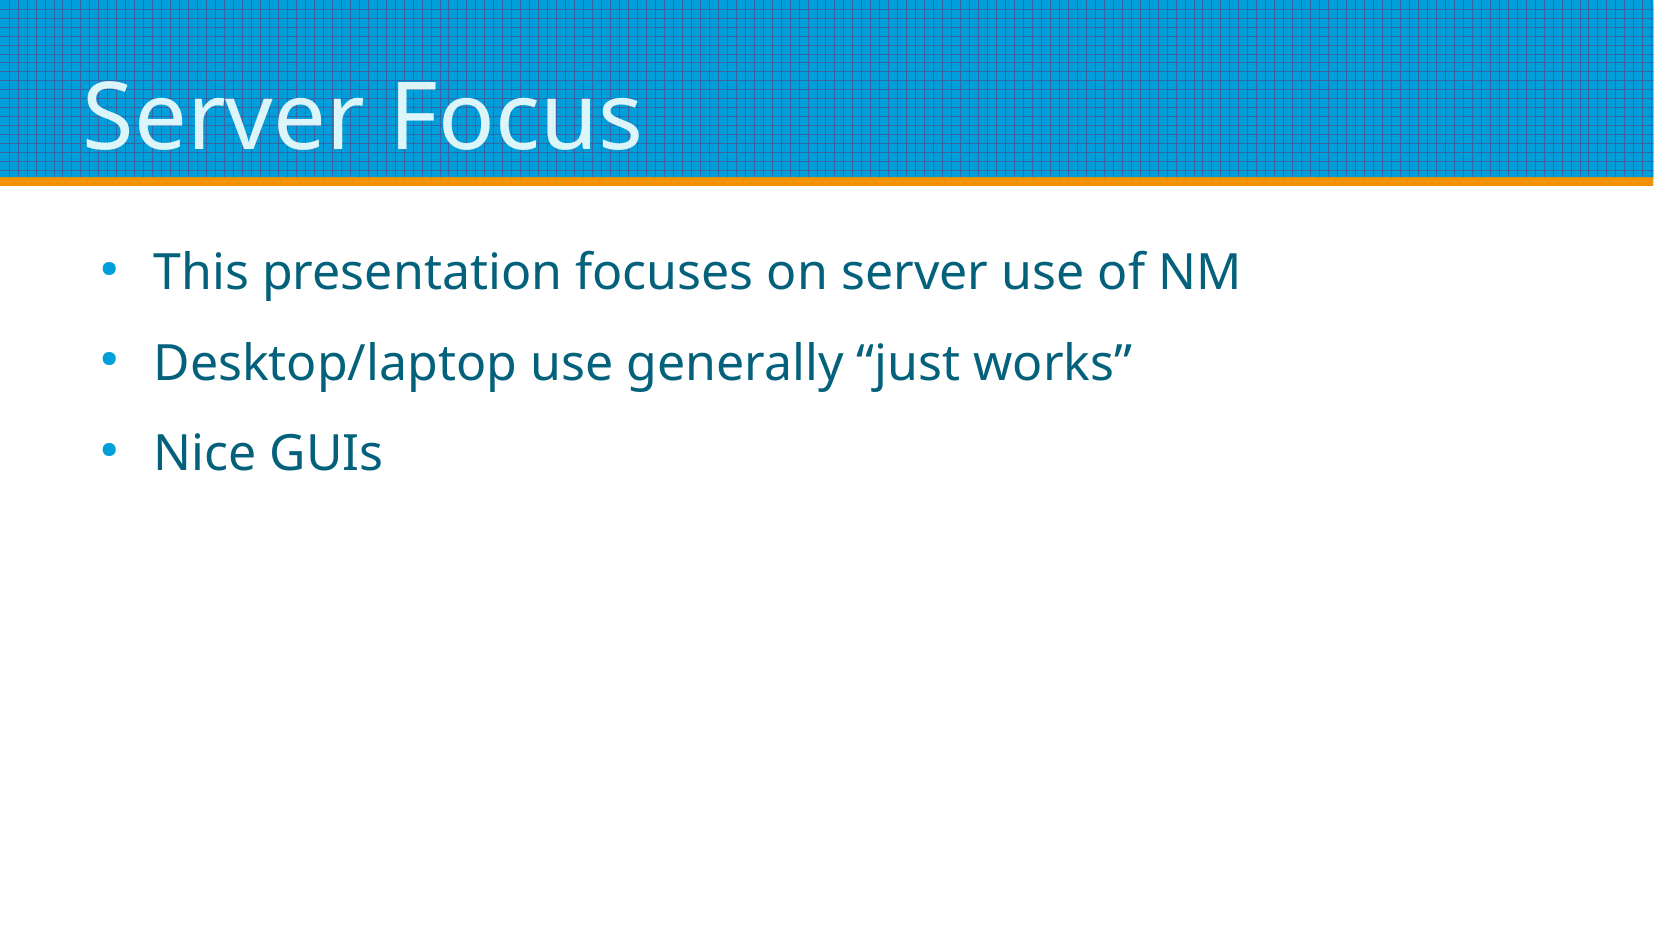

# Server Focus
This presentation focuses on server use of NM
Desktop/laptop use generally “just works”
Nice GUIs